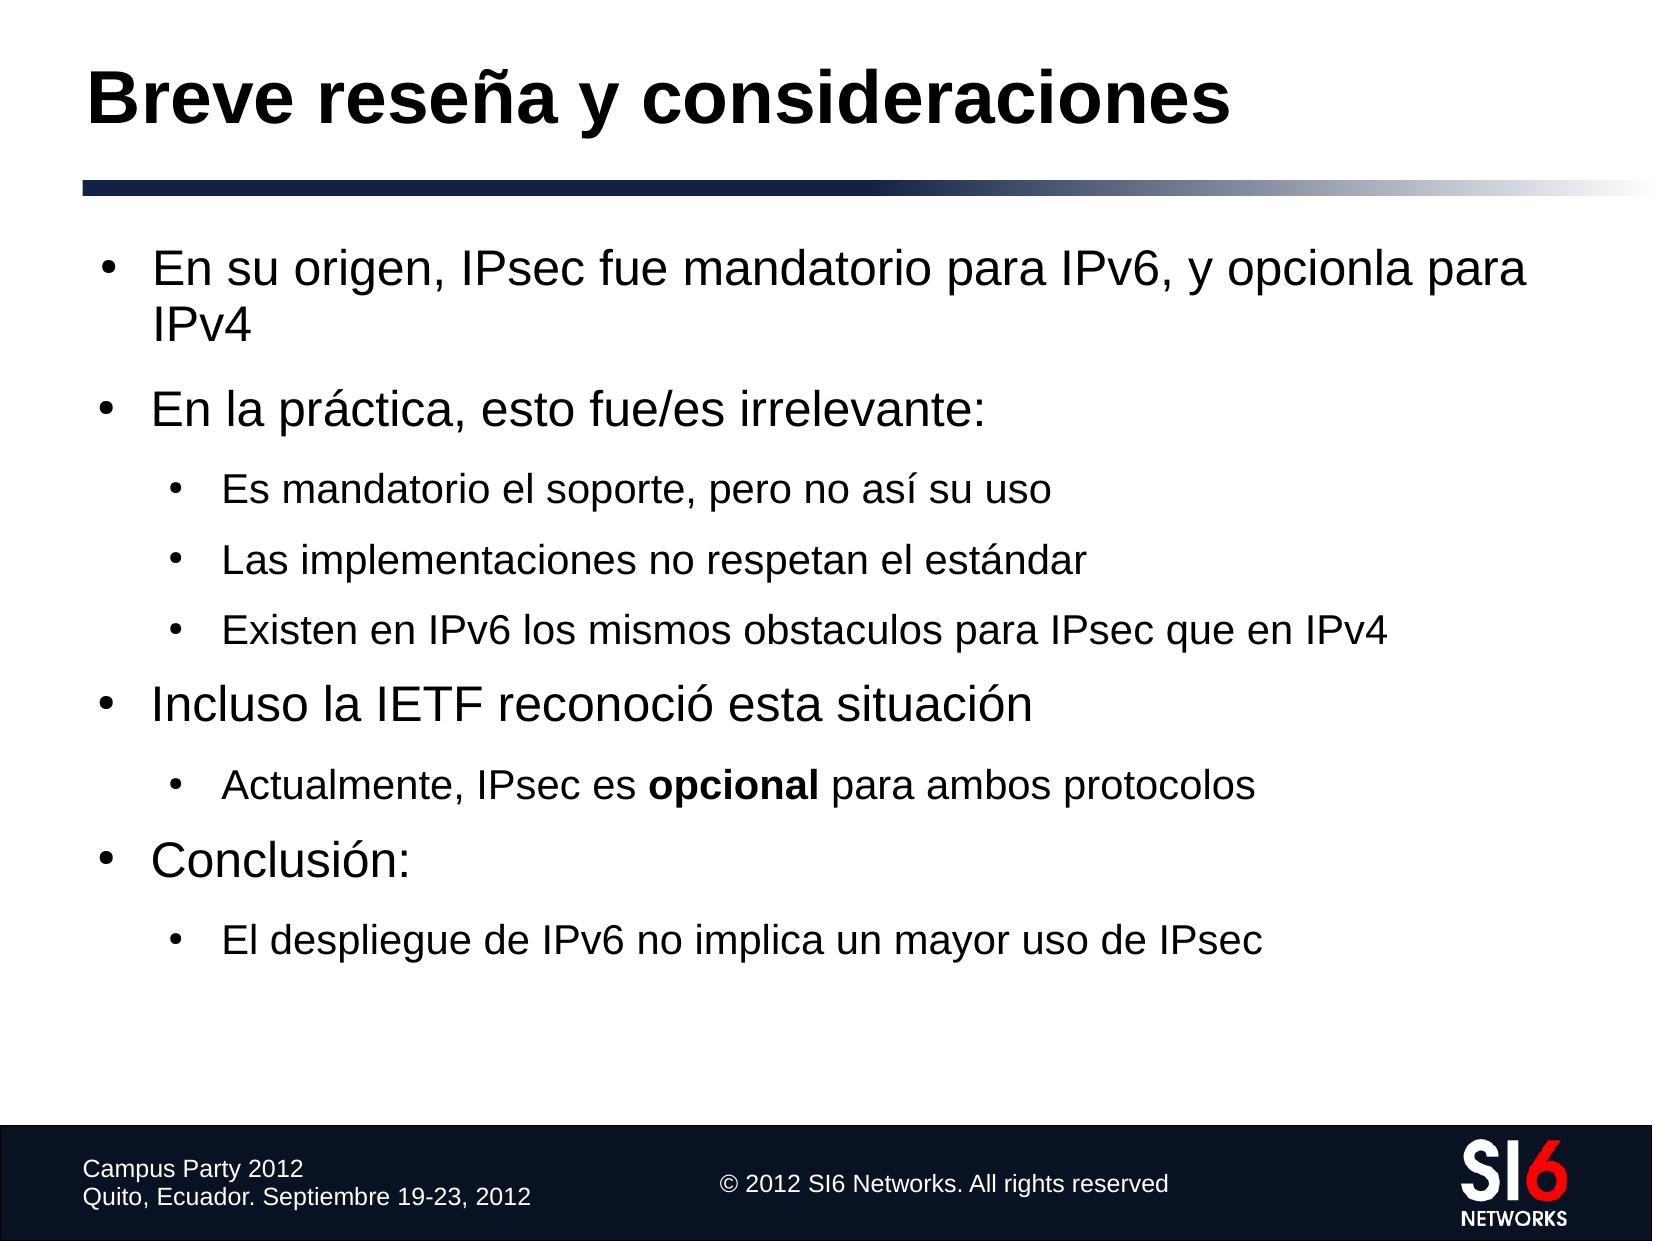

# Breve reseña y consideraciones
En su origen, IPsec fue mandatorio para IPv6, y opcionla para IPv4
En la práctica, esto fue/es irrelevante:
Es mandatorio el soporte, pero no así su uso
Las implementaciones no respetan el estándar
Existen en IPv6 los mismos obstaculos para IPsec que en IPv4
Incluso la IETF reconoció esta situación
Actualmente, IPsec es opcional para ambos protocolos
Conclusión:
El despliegue de IPv6 no implica un mayor uso de IPsec
Congreso de Seguridad en Computo 2011